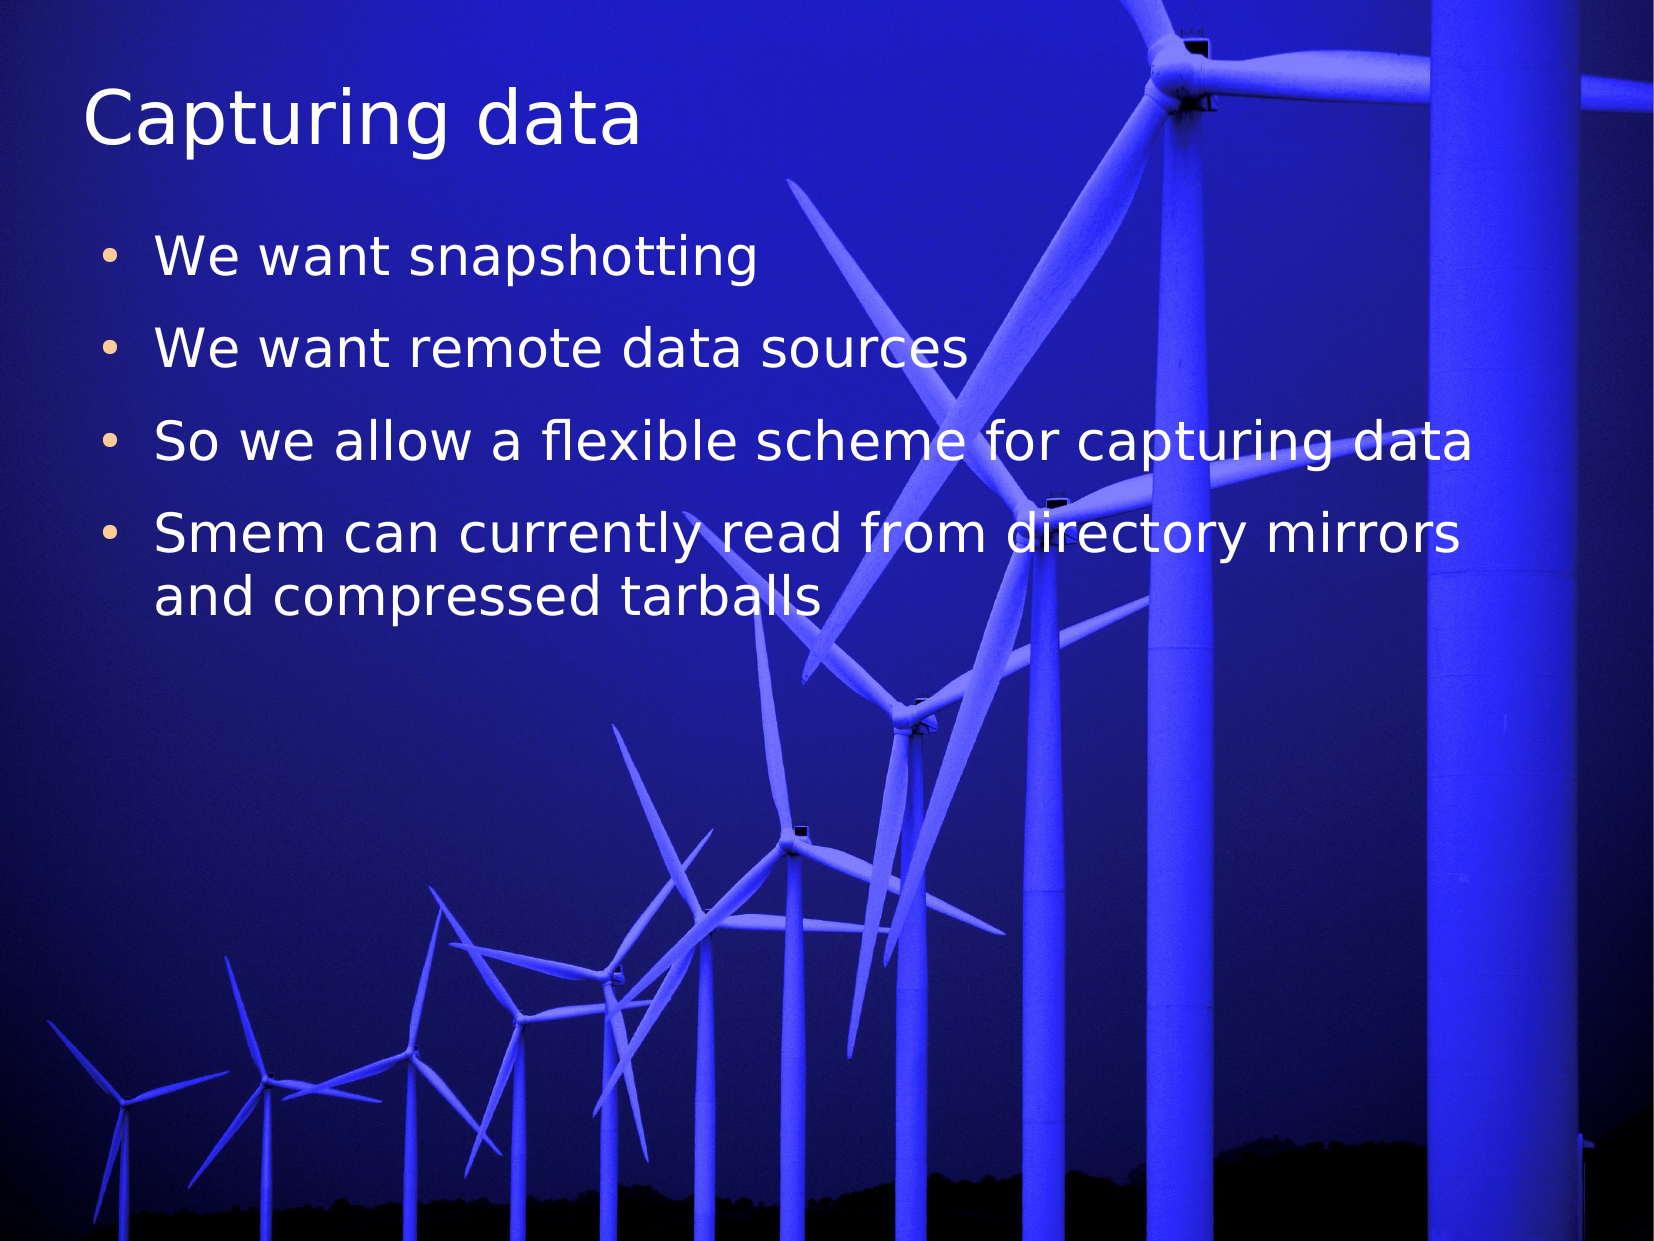

# Capturing data
We want snapshotting
We want remote data sources
So we allow a flexible scheme for capturing data
Smem can currently read from directory mirrors and compressed tarballs